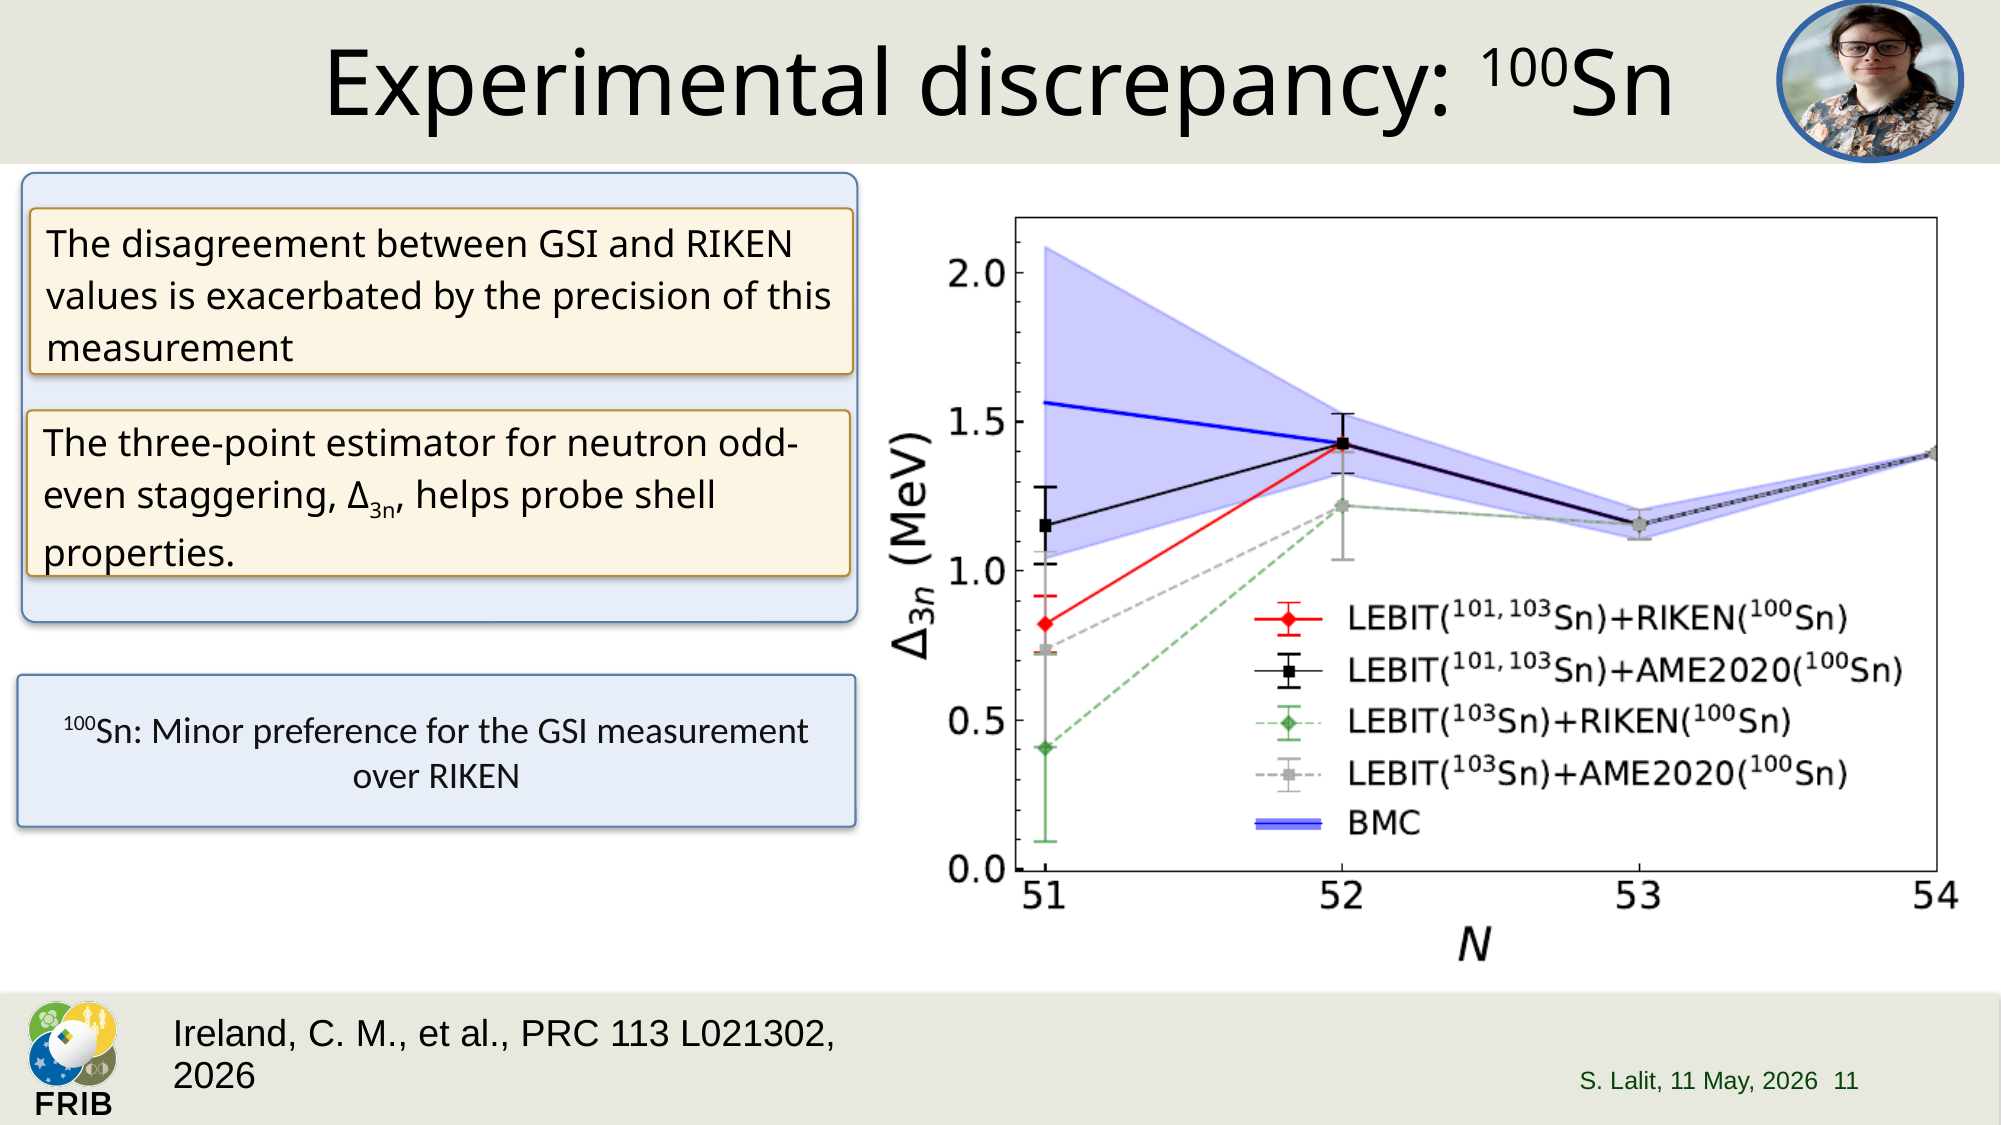

Experimental discrepancy: 100Sn
The disagreement between GSI and RIKEN values is exacerbated by the precision of this measurement
The three-point estimator for neutron odd-even staggering, Δ3n, helps probe shell properties.
100Sn: Minor preference for the GSI measurement over RIKEN
Ireland, C. M., et al., PRC 113 L021302, 2026
S. Lalit, 11 May, 2026
11